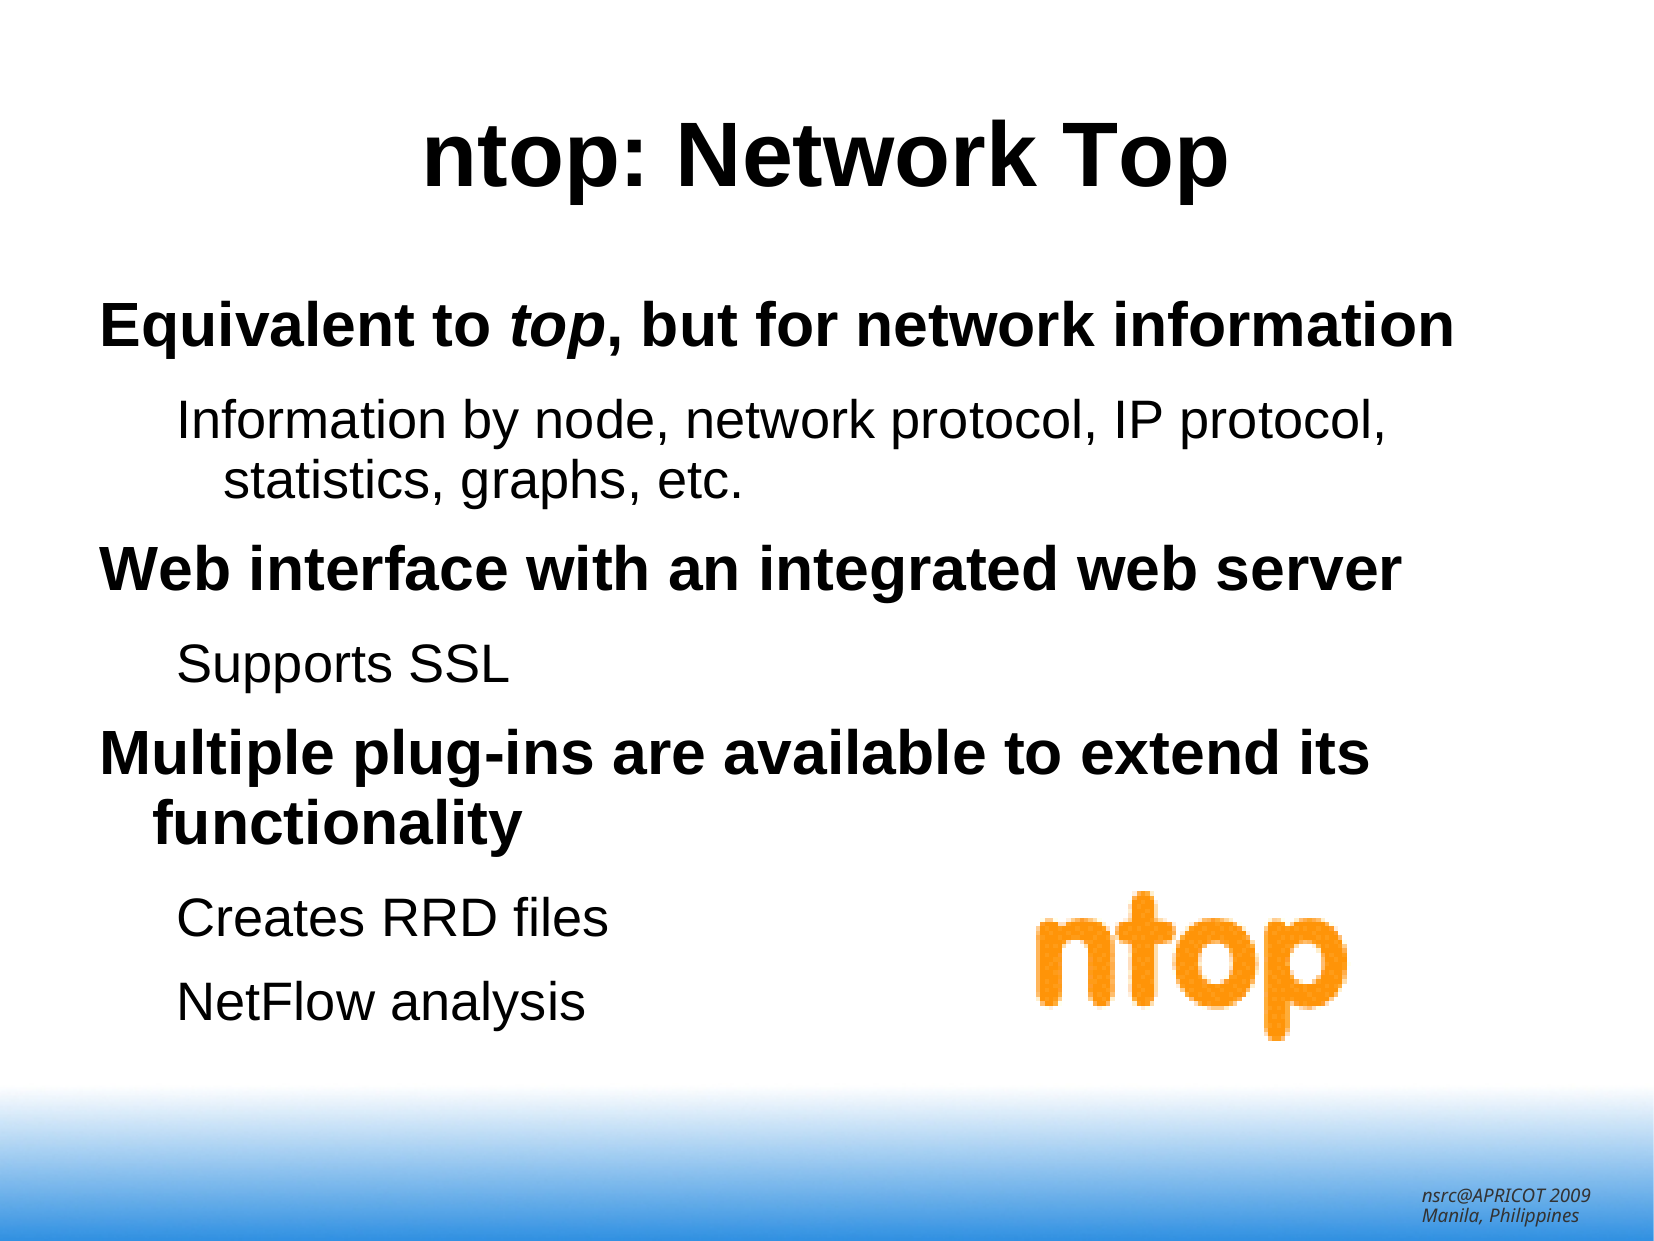

# ntop: Network Top
Equivalent to top, but for network information
Information by node, network protocol, IP protocol, statistics, graphs, etc.
Web interface with an integrated web server
Supports SSL
Multiple plug-ins are available to extend its functionality
Creates RRD files
NetFlow analysis